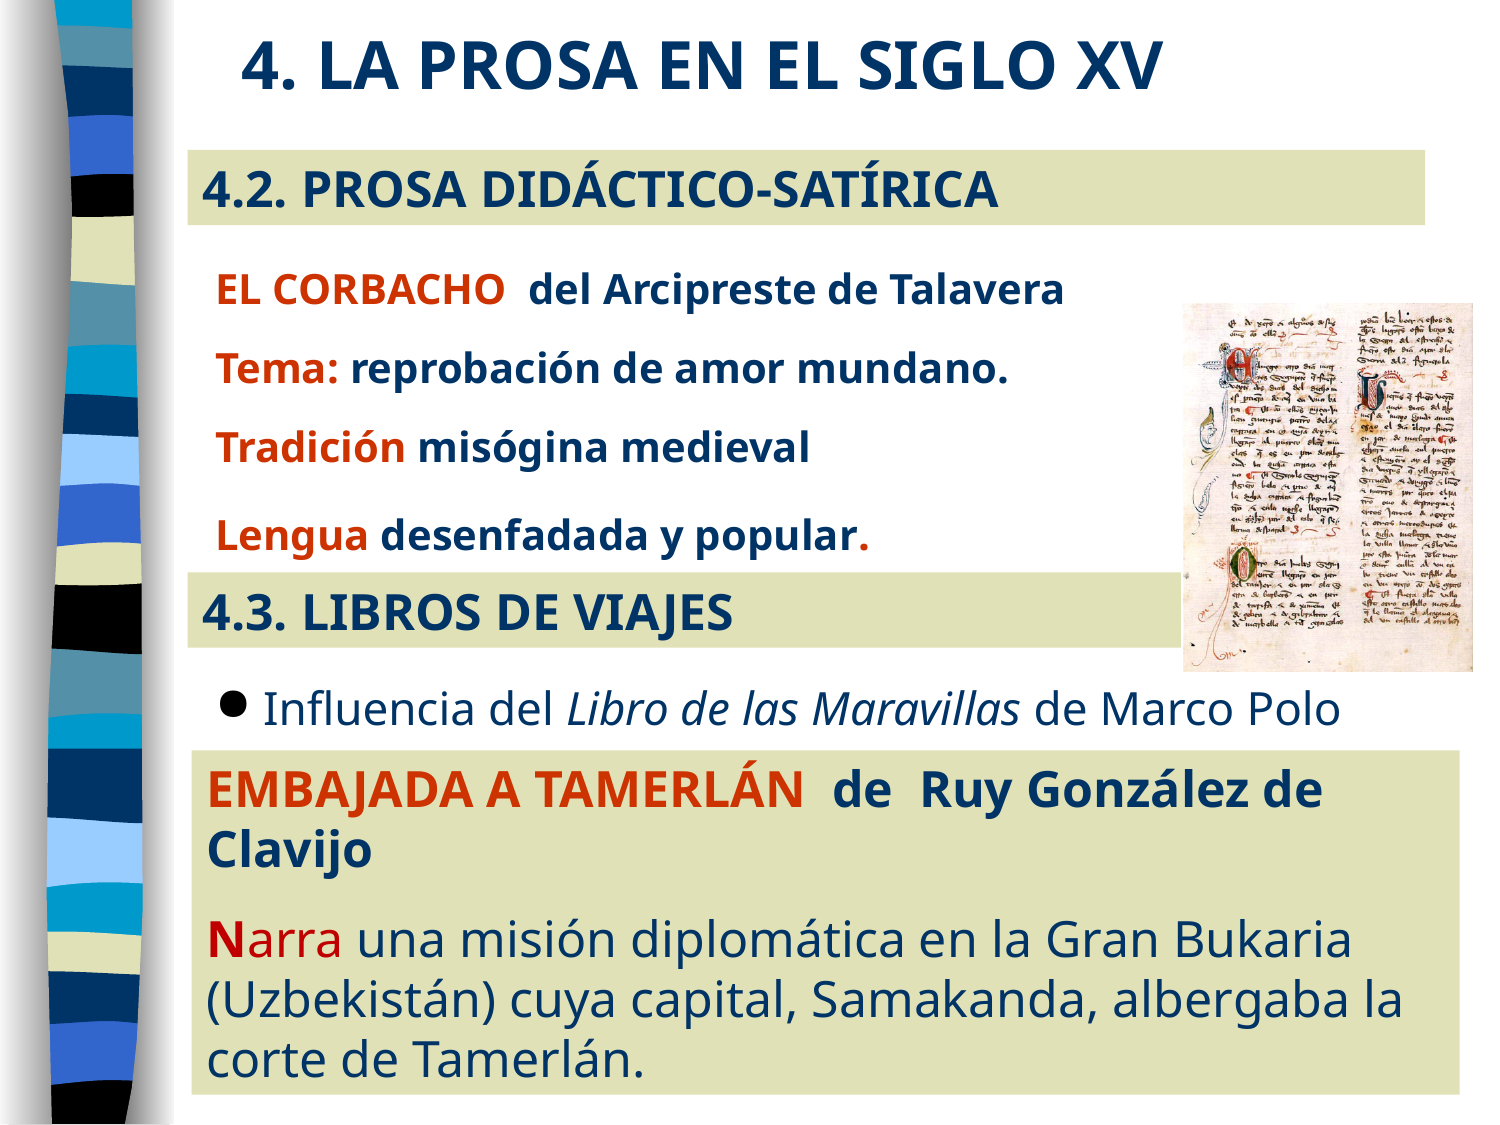

# 4. LA PROSA EN EL SIGLO XV
4.2. PROSA DIDÁCTICO-SATÍRICA
EL CORBACHO del Arcipreste de Talavera
Tema: reprobación de amor mundano.
Tradición misógina medieval
Lengua desenfadada y popular.
4.3. LIBROS DE VIAJES
 Influencia del Libro de las Maravillas de Marco Polo
EMBAJADA A TAMERLÁN de Ruy González de Clavijo
Narra una misión diplomática en la Gran Bukaria (Uzbekistán) cuya capital, Samakanda, albergaba la corte de Tamerlán.